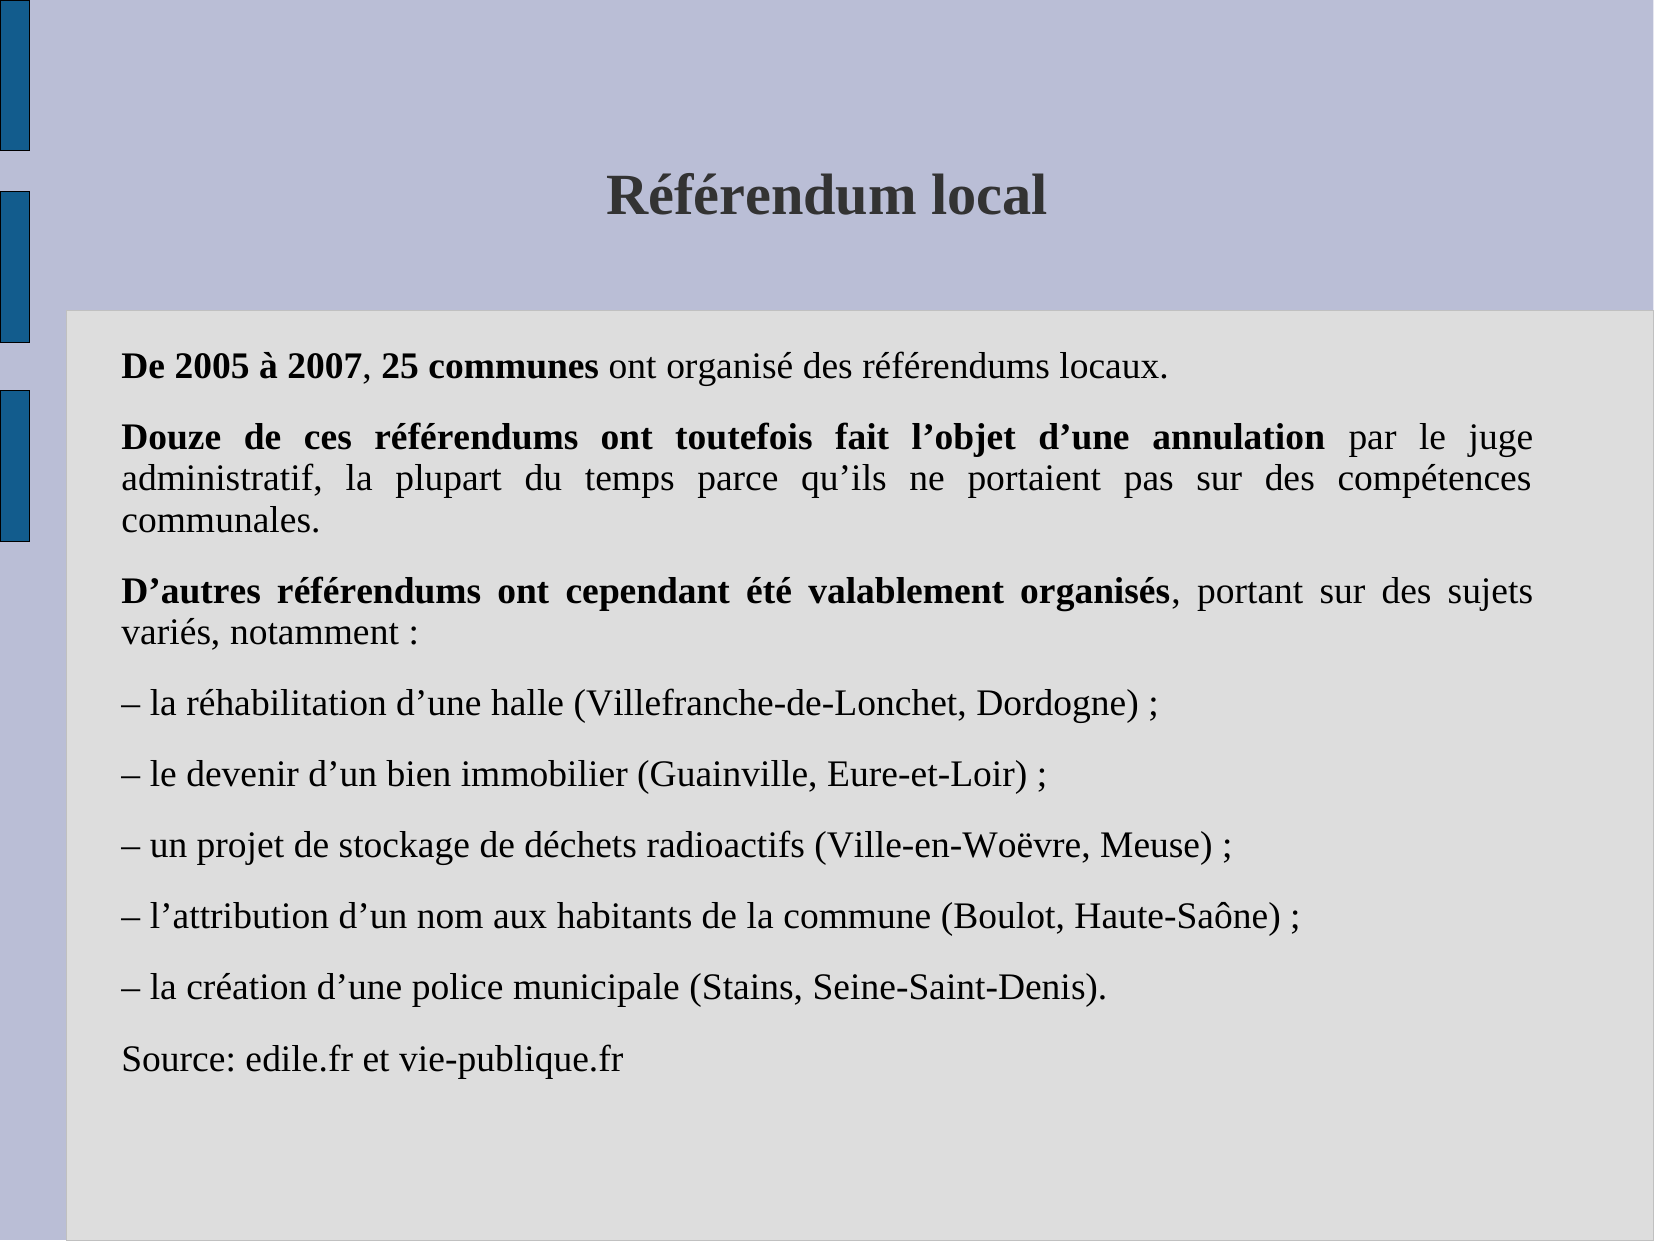

# Référendum local
De 2005 à 2007, 25 communes ont organisé des référendums locaux.
Douze de ces référendums ont toutefois fait l’objet d’une annulation par le juge administratif, la plupart du temps parce qu’ils ne portaient pas sur des compétences communales.
D’autres référendums ont cependant été valablement organisés, portant sur des sujets variés, notamment :
– la réhabilitation d’une halle (Villefranche-de-Lonchet, Dordogne) ;
– le devenir d’un bien immobilier (Guainville, Eure-et-Loir) ;
– un projet de stockage de déchets radioactifs (Ville-en-Woëvre, Meuse) ;
– l’attribution d’un nom aux habitants de la commune (Boulot, Haute-Saône) ;
– la création d’une police municipale (Stains, Seine-Saint-Denis).
Source: edile.fr et vie-publique.fr